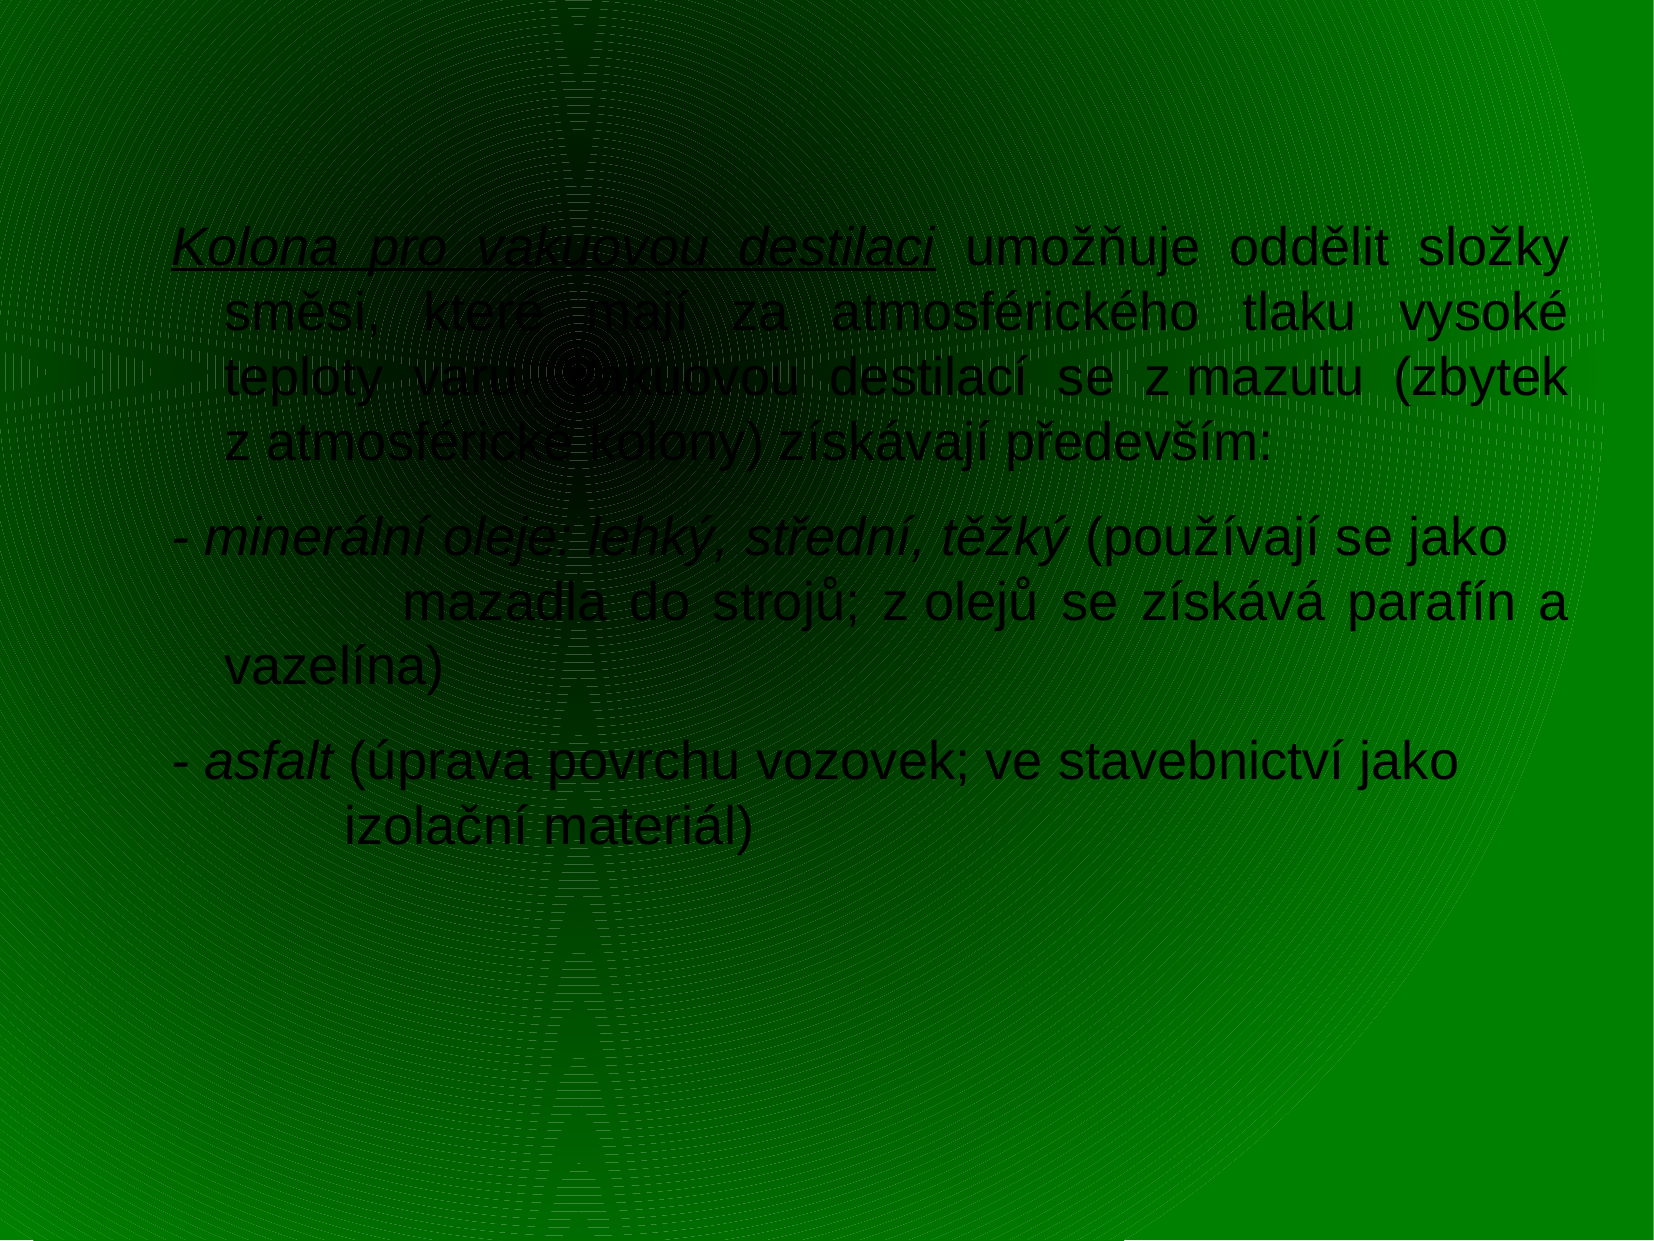

# Kolona pro vakuovou destilaci umožňuje oddělit složky směsi, které mají za atmosférického tlaku vysoké teploty varu. Vakuovou destilací se z mazutu (zbytek z atmosférické kolony) získávají především:
- minerální oleje: lehký, střední, těžký (používají se jako mazadla do strojů; z olejů se získává parafín a vazelína)
- asfalt (úprava povrchu vozovek; ve stavebnictví jako izolační materiál)